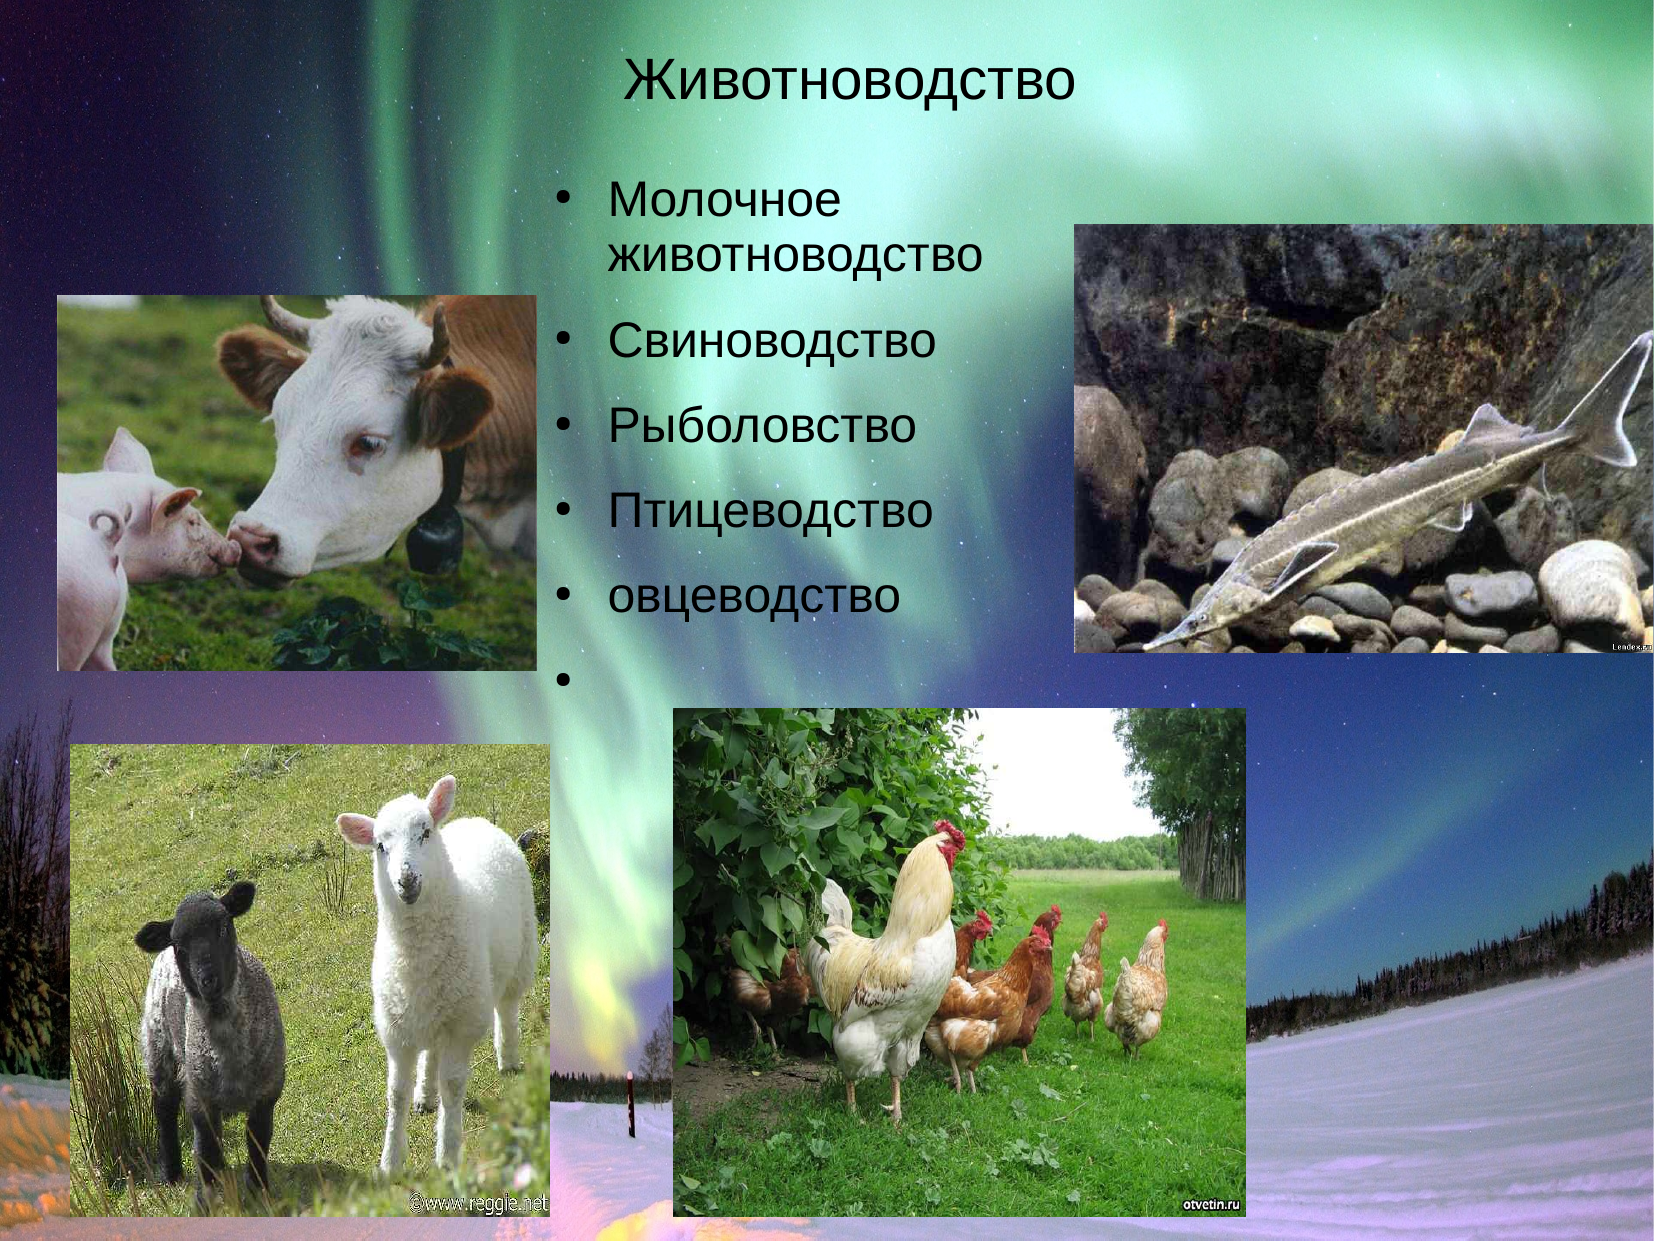

# Животноводство
Молочное животноводство
Свиноводство
Рыболовство
Птицеводство
овцеводство